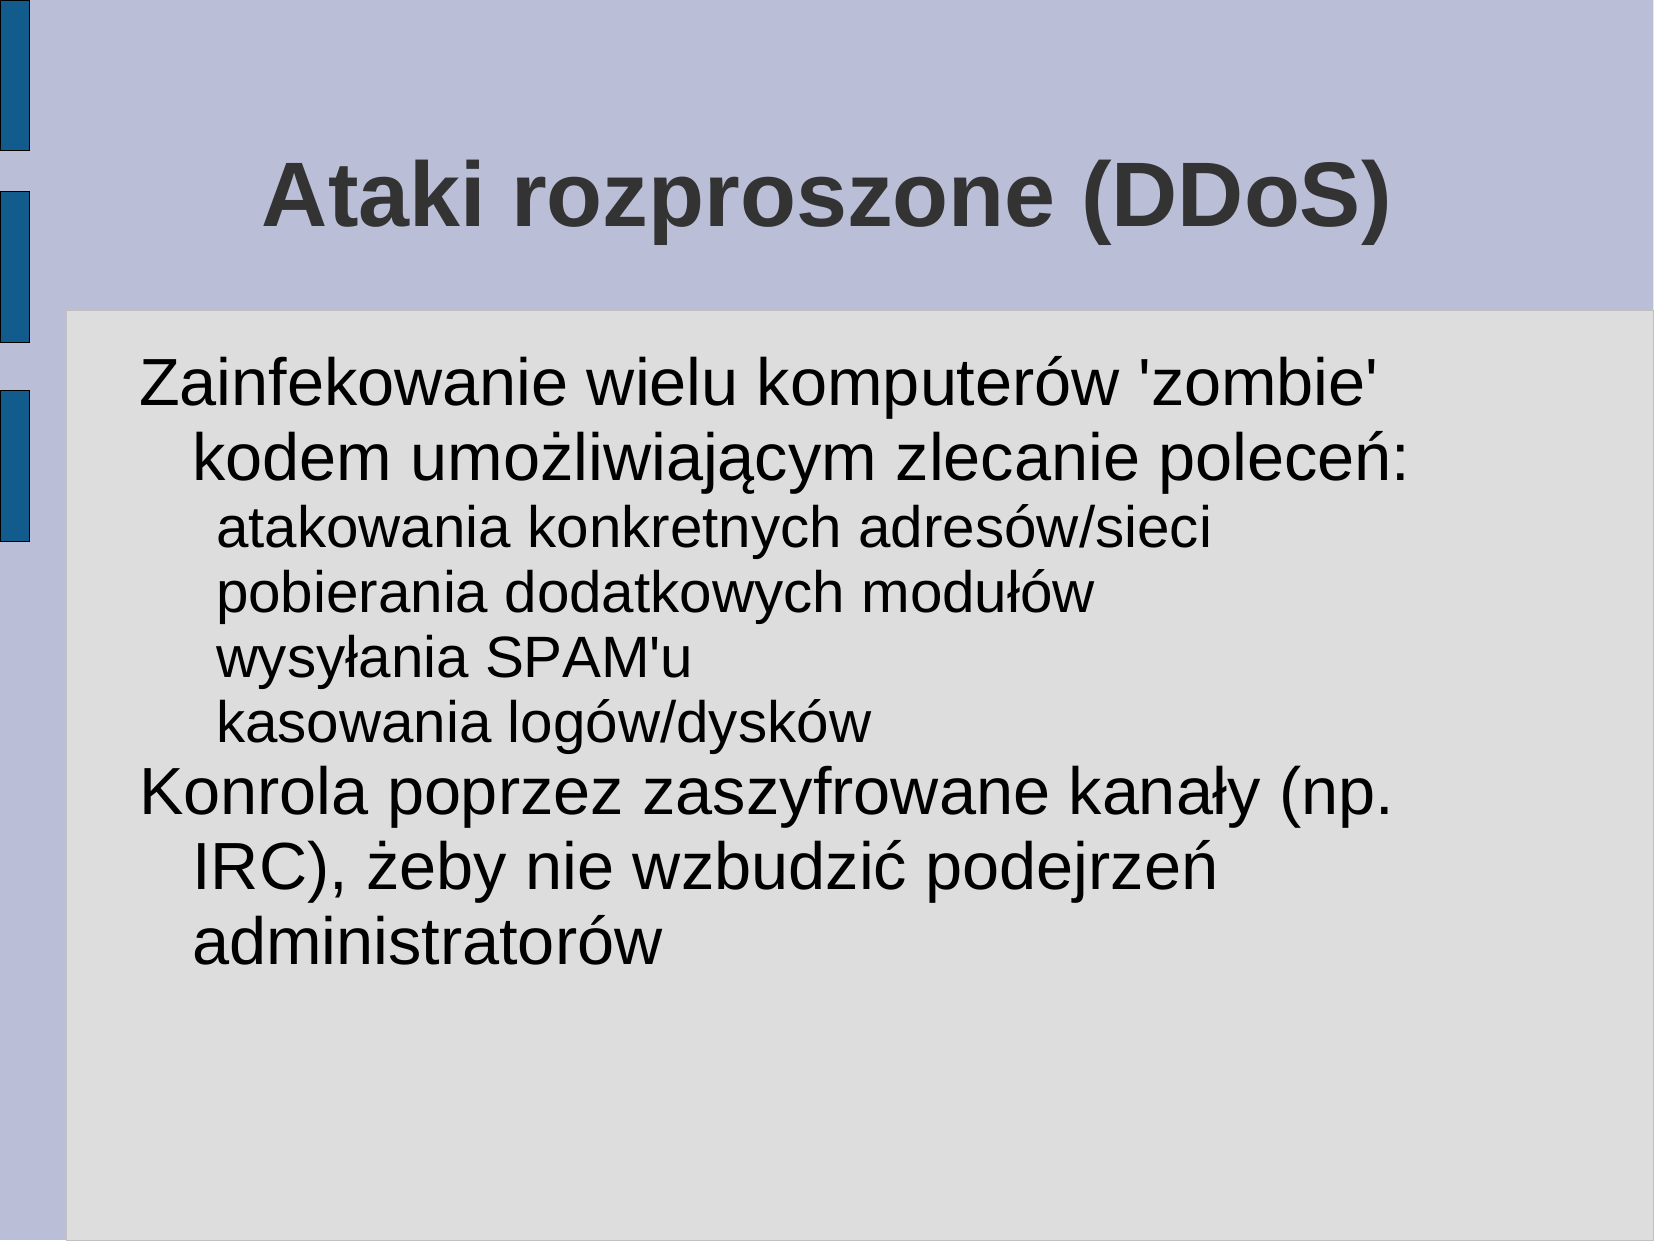

# Ataki rozproszone (DDoS)
Zainfekowanie wielu komputerów 'zombie' kodem umożliwiającym zlecanie poleceń:
atakowania konkretnych adresów/sieci
pobierania dodatkowych modułów
wysyłania SPAM'u
kasowania logów/dysków
Konrola poprzez zaszyfrowane kanały (np. IRC), żeby nie wzbudzić podejrzeń administratorów